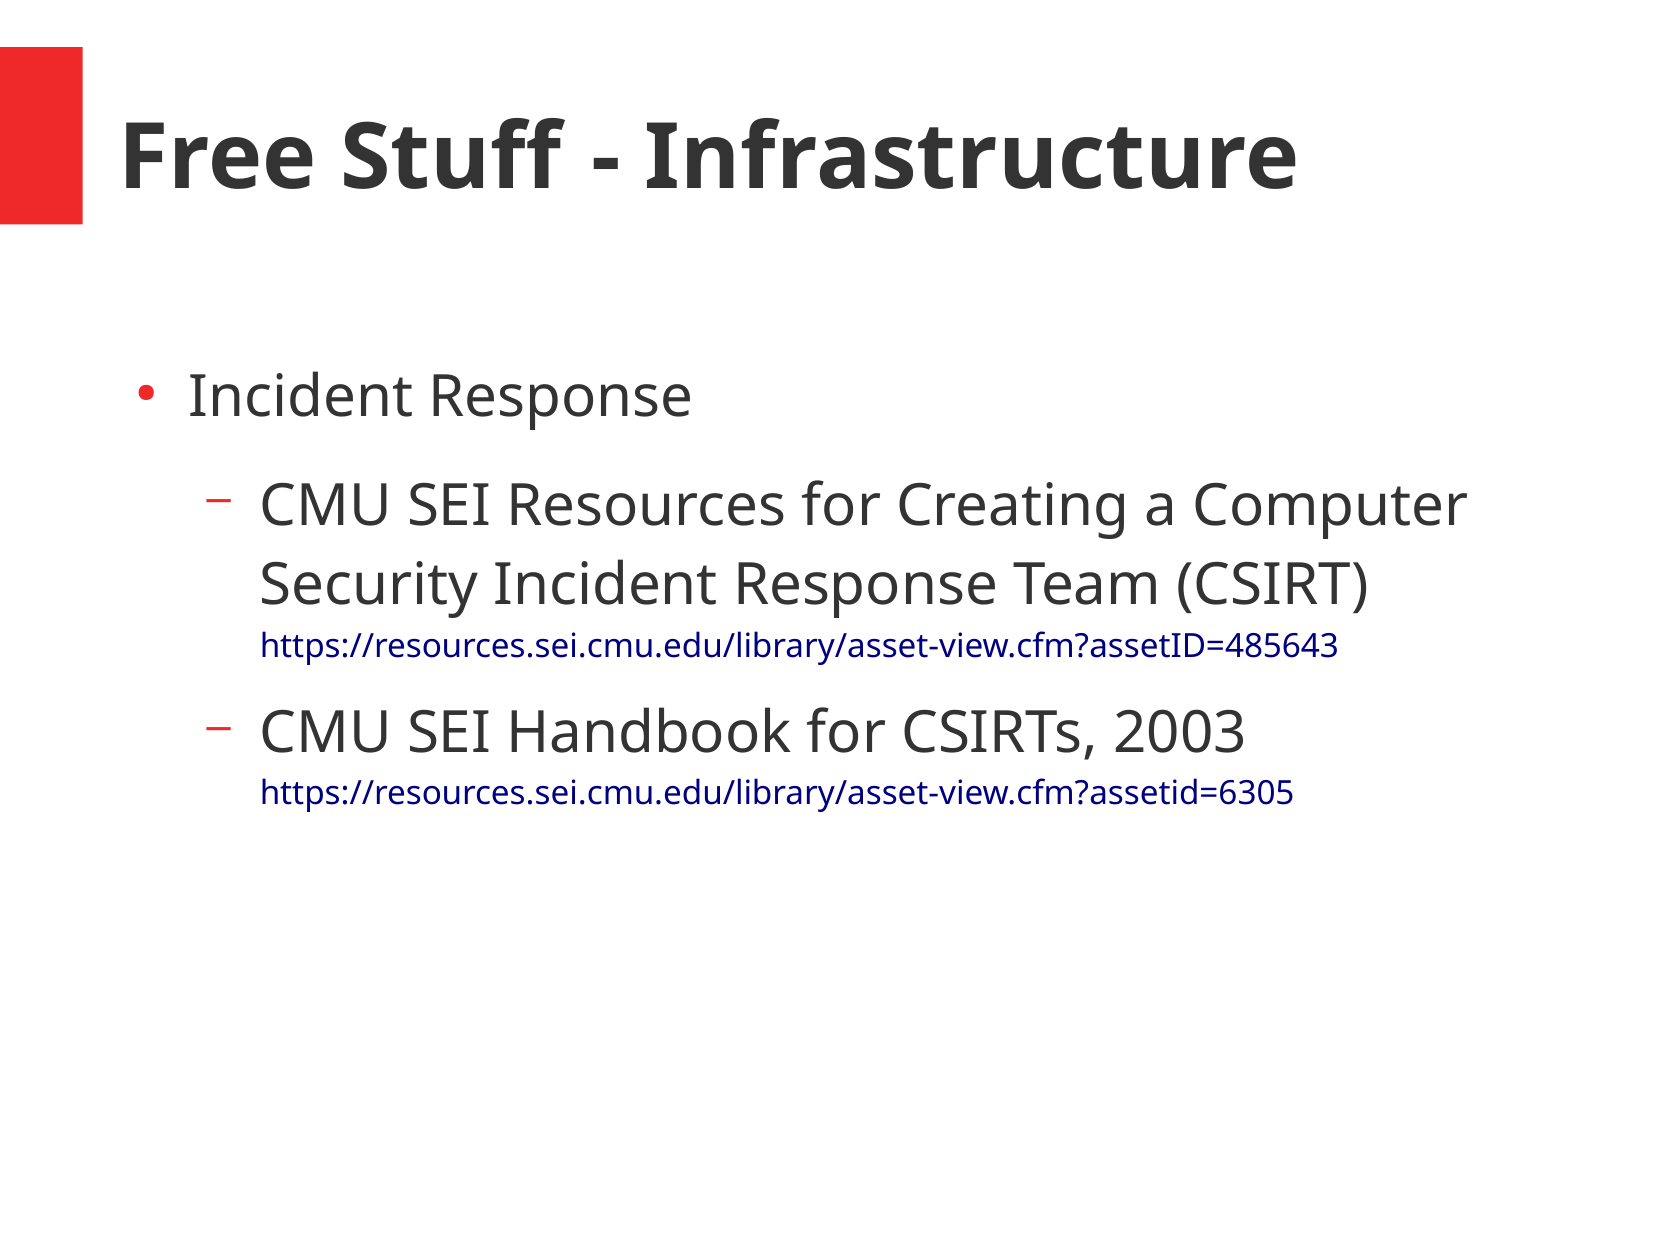

# Free Stuff	 - Infrastructure
Incident Response
CMU SEI Resources for Creating a Computer Security Incident Response Team (CSIRT) https://resources.sei.cmu.edu/library/asset-view.cfm?assetID=485643
CMU SEI Handbook for CSIRTs, 2003 https://resources.sei.cmu.edu/library/asset-view.cfm?assetid=6305